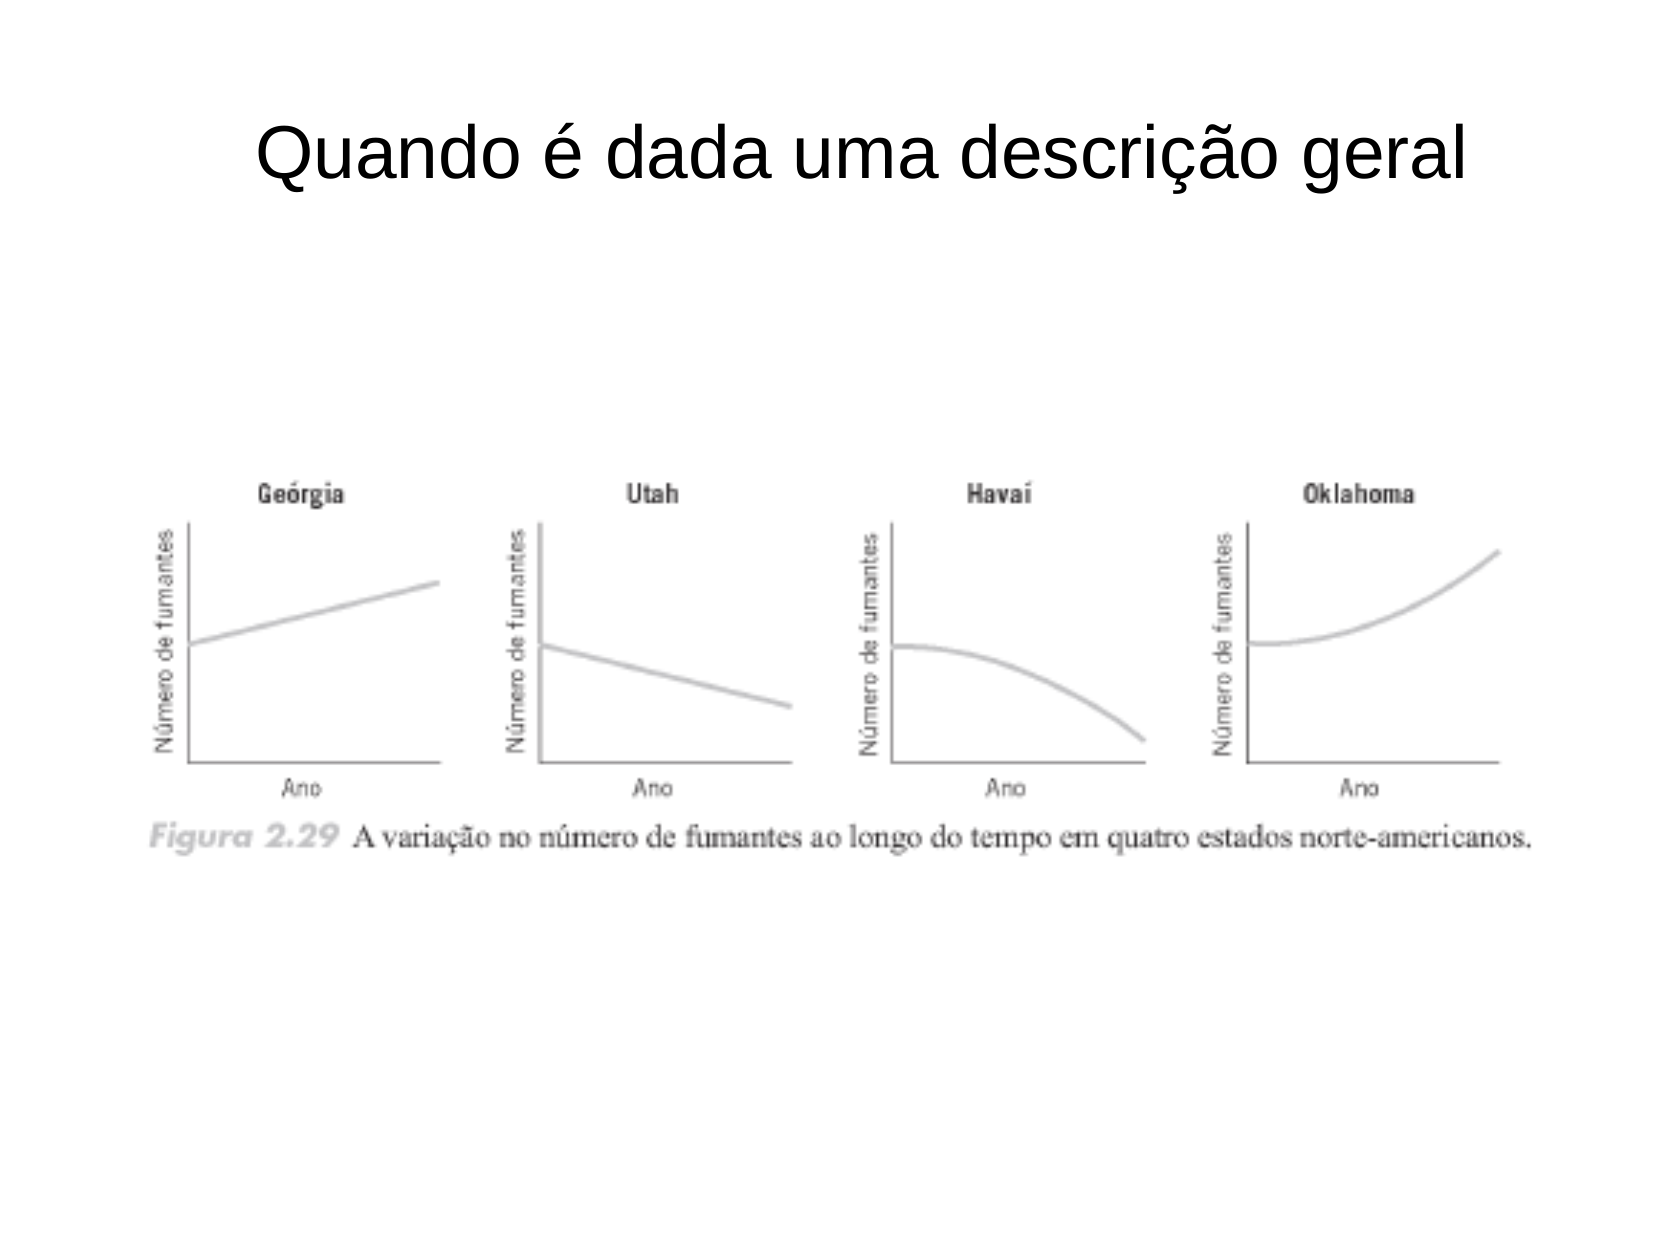

# Quando é dada uma descrição geral